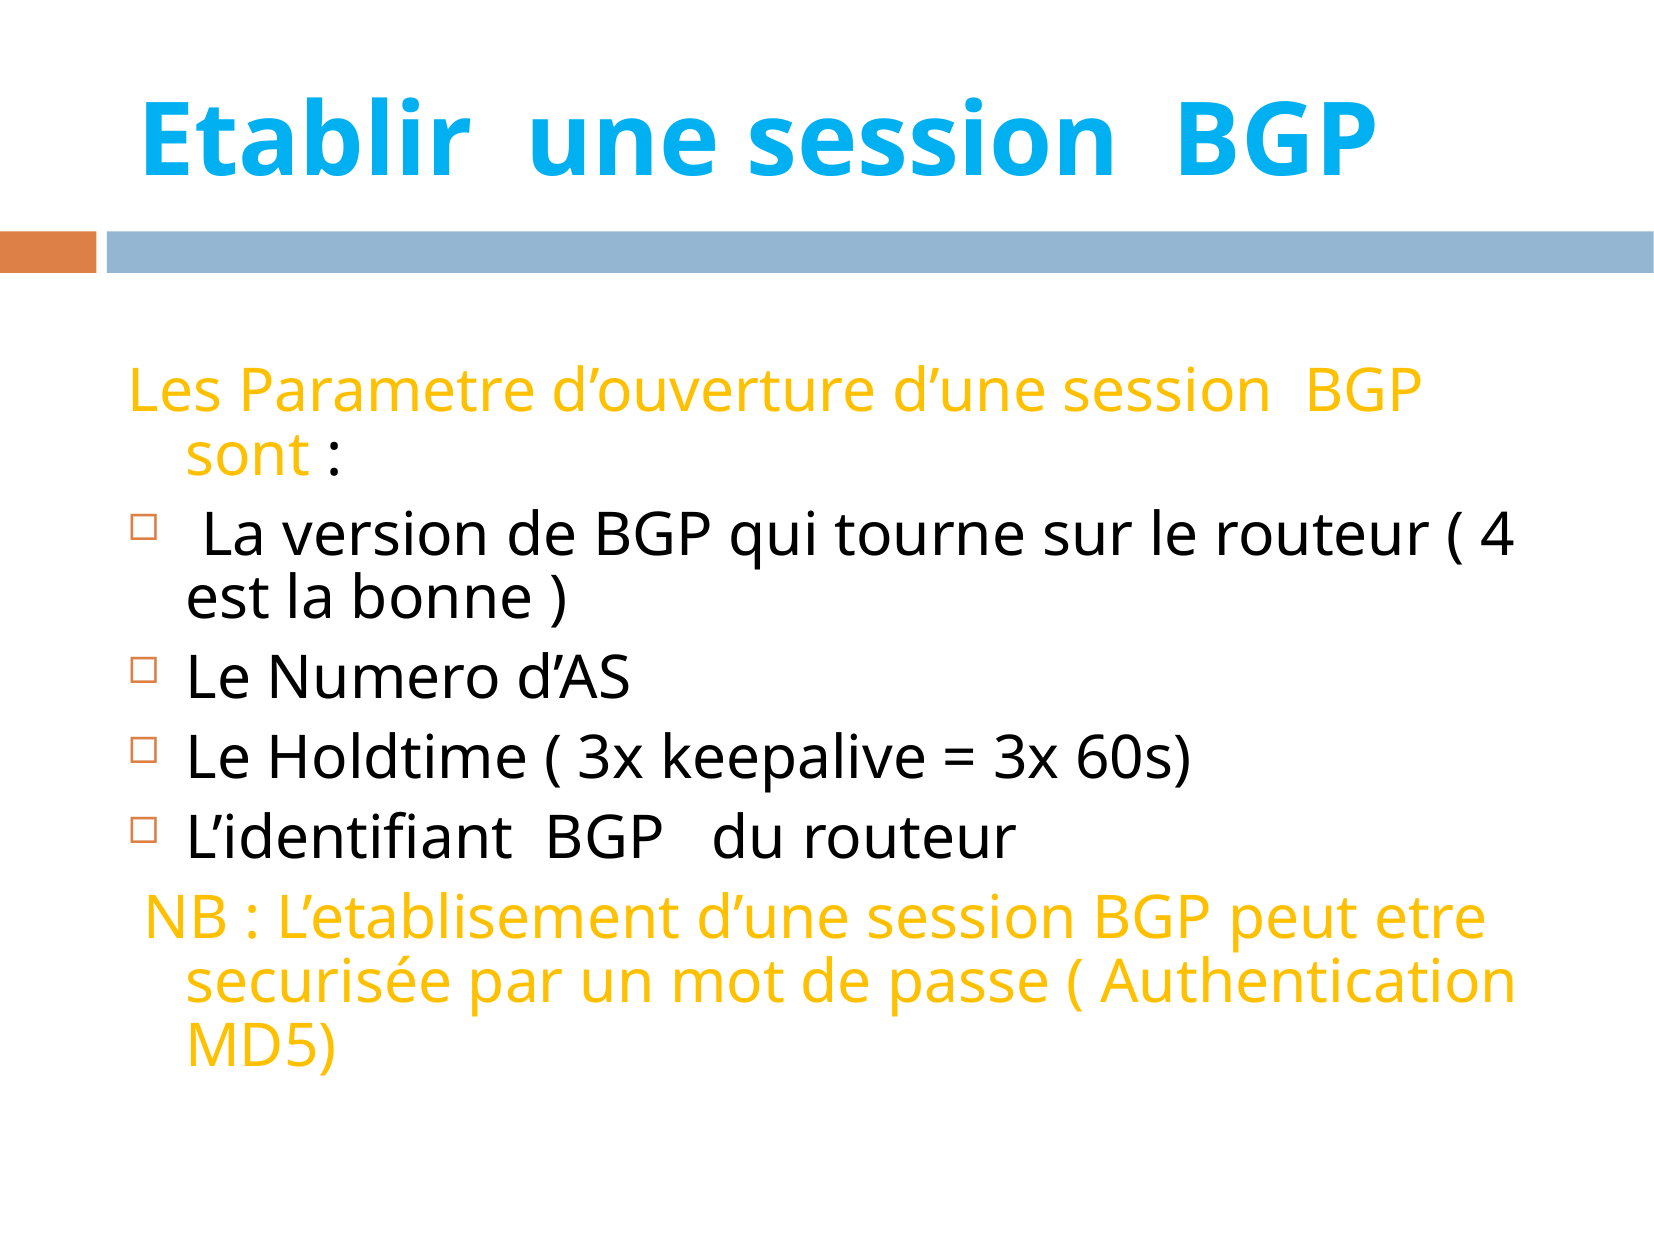

# Etablir une session BGP
Les Parametre d’ouverture d’une session BGP sont :
 La version de BGP qui tourne sur le routeur ( 4 est la bonne )
Le Numero d’AS
Le Holdtime ( 3x keepalive = 3x 60s)
L’identifiant BGP du routeur
 NB : L’etablisement d’une session BGP peut etre securisée par un mot de passe ( Authentication MD5)